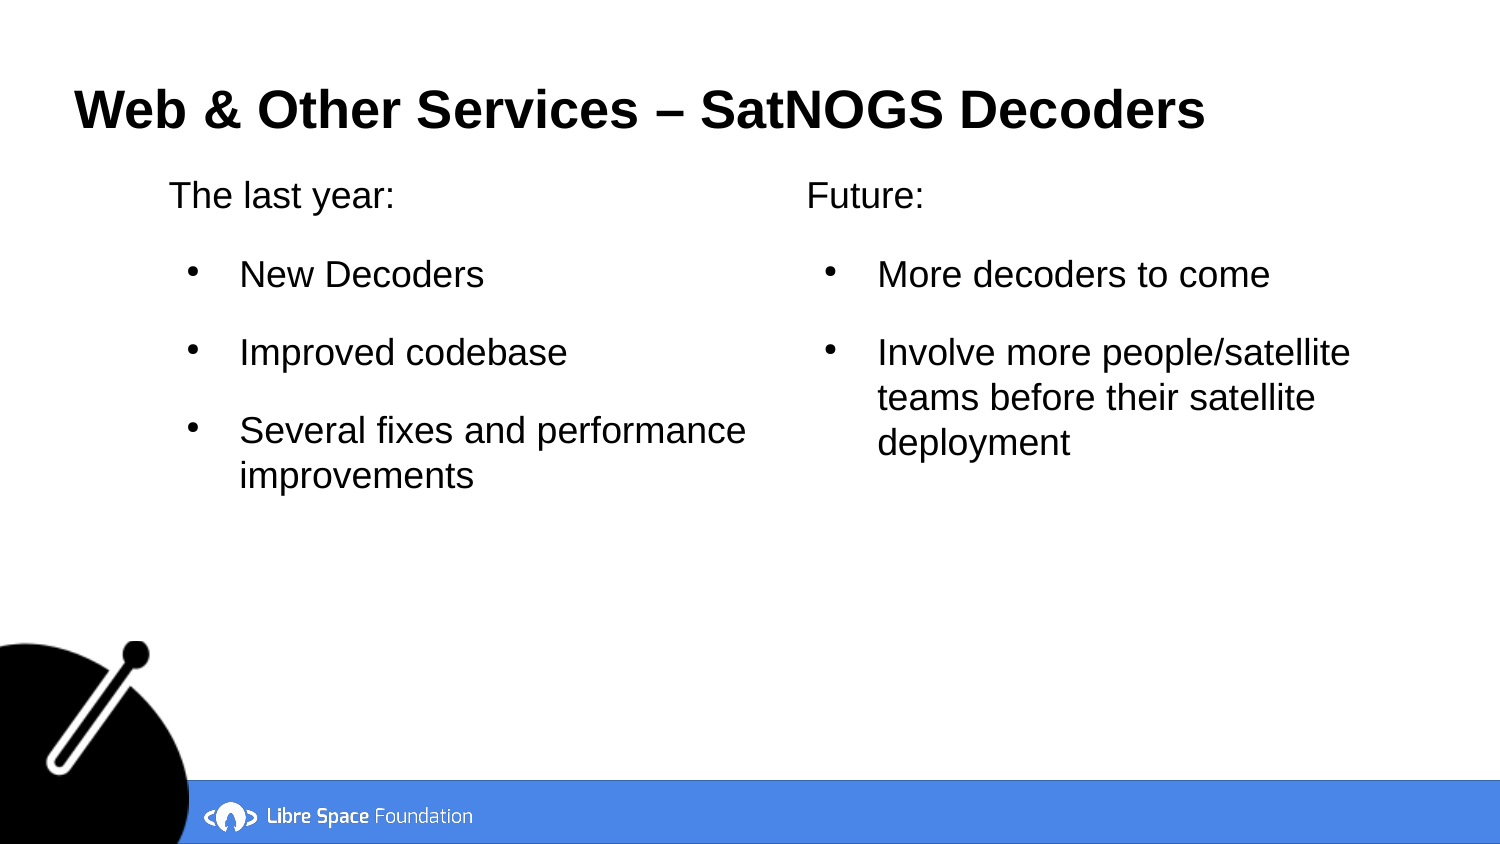

# Web & Other Services – SatNOGS Decoders
The last year:
New Decoders
Improved codebase
Several fixes and performance improvements
Future:
More decoders to come
Involve more people/satellite teams before their satellite deployment